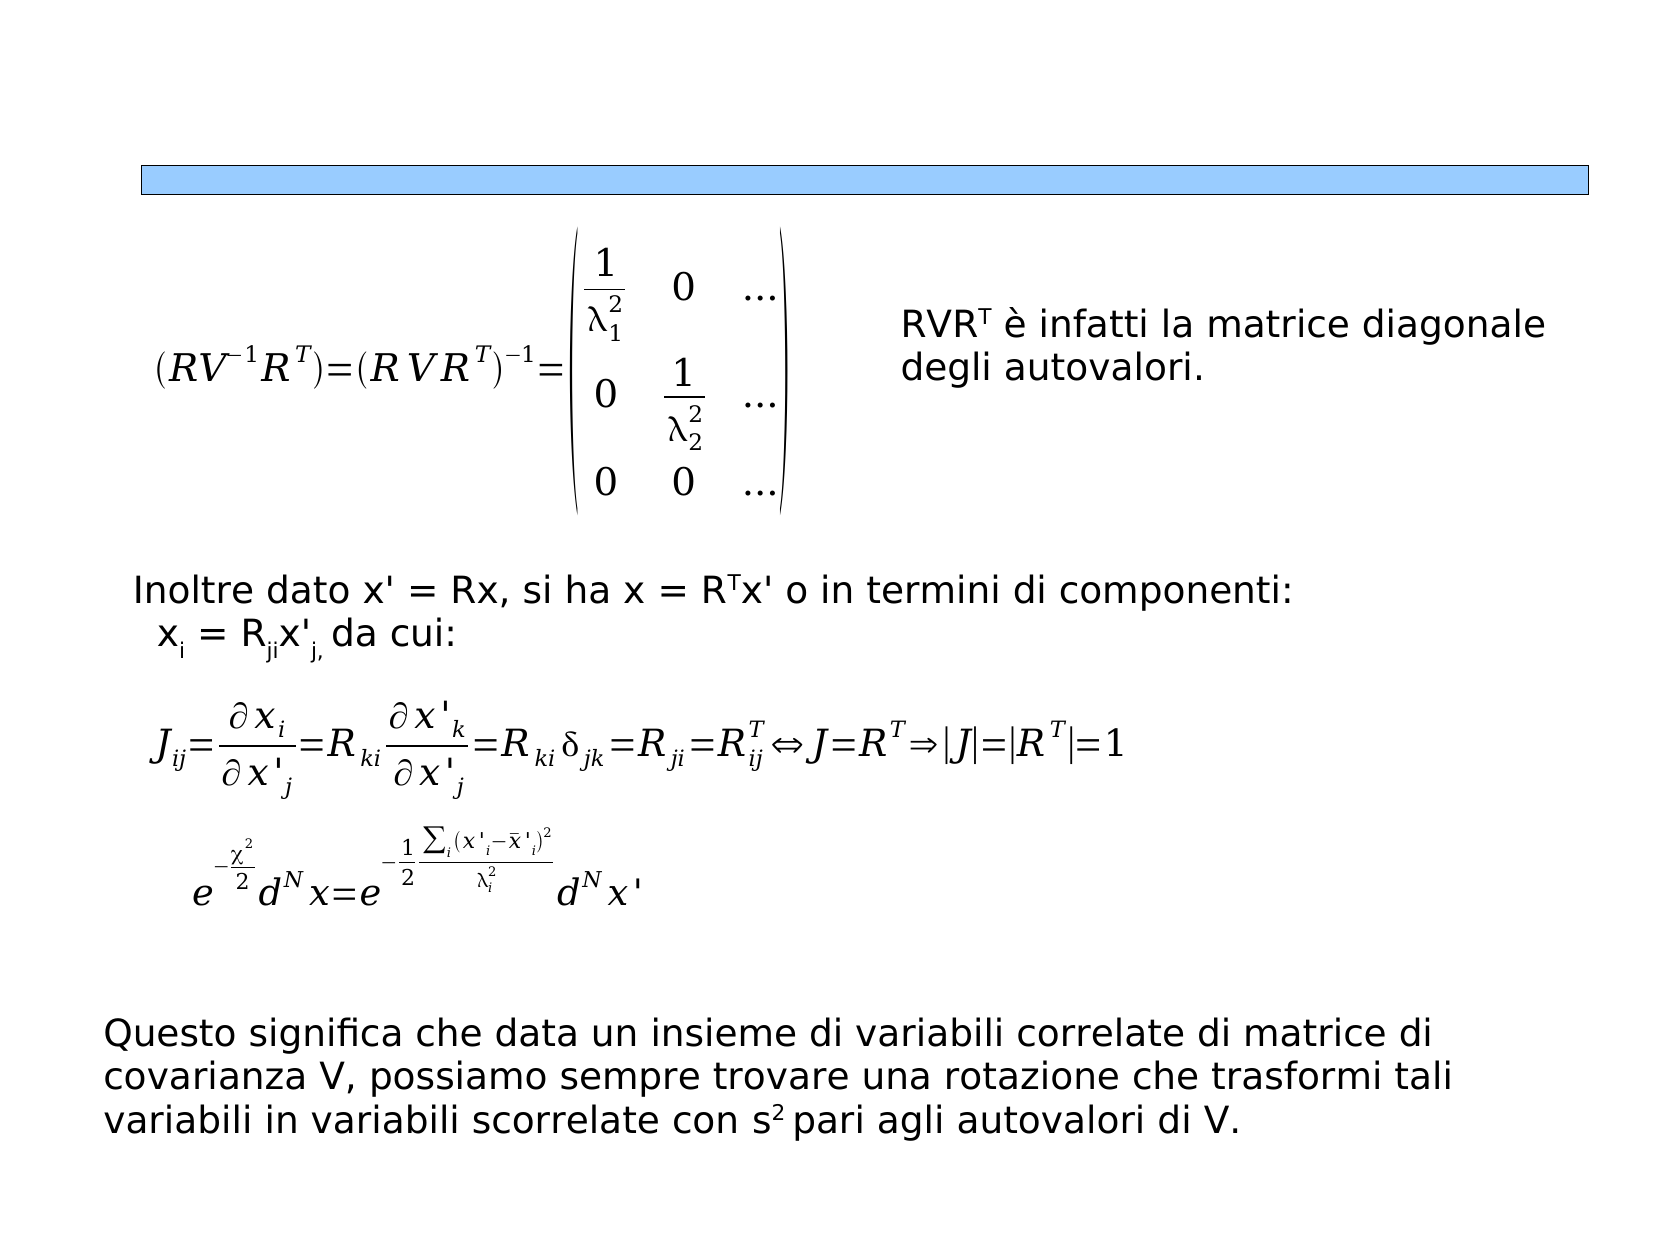

RVRT è infatti la matrice diagonale degli autovalori.
Inoltre dato x' = Rx, si ha x = RTx' o in termini di componenti:
 xi = Rjix'j, da cui:
Questo significa che data un insieme di variabili correlate di matrice di covarianza V, possiamo sempre trovare una rotazione che trasformi tali variabili in variabili scorrelate con s2 pari agli autovalori di V.